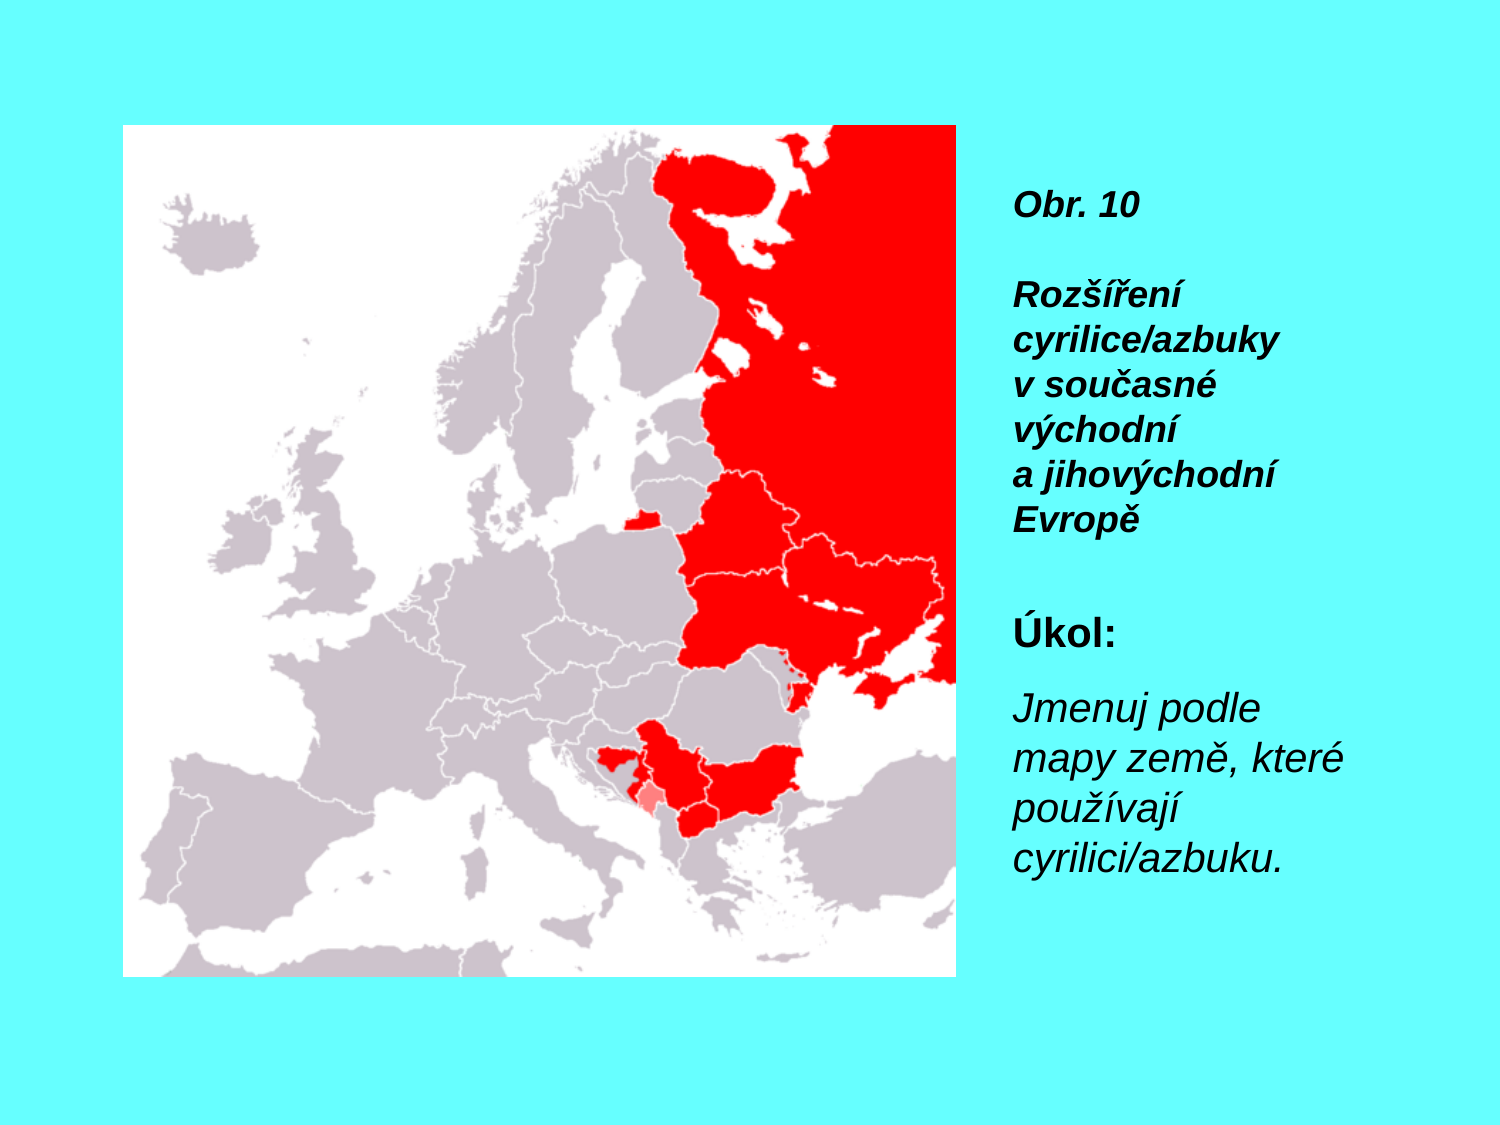

Obr. 10
Rozšíření
cyrilice/azbuky
v současné východní
a jihovýchodní Evropě
Úkol:
Jmenuj podle mapy země, které používají
cyrilici/azbuku.